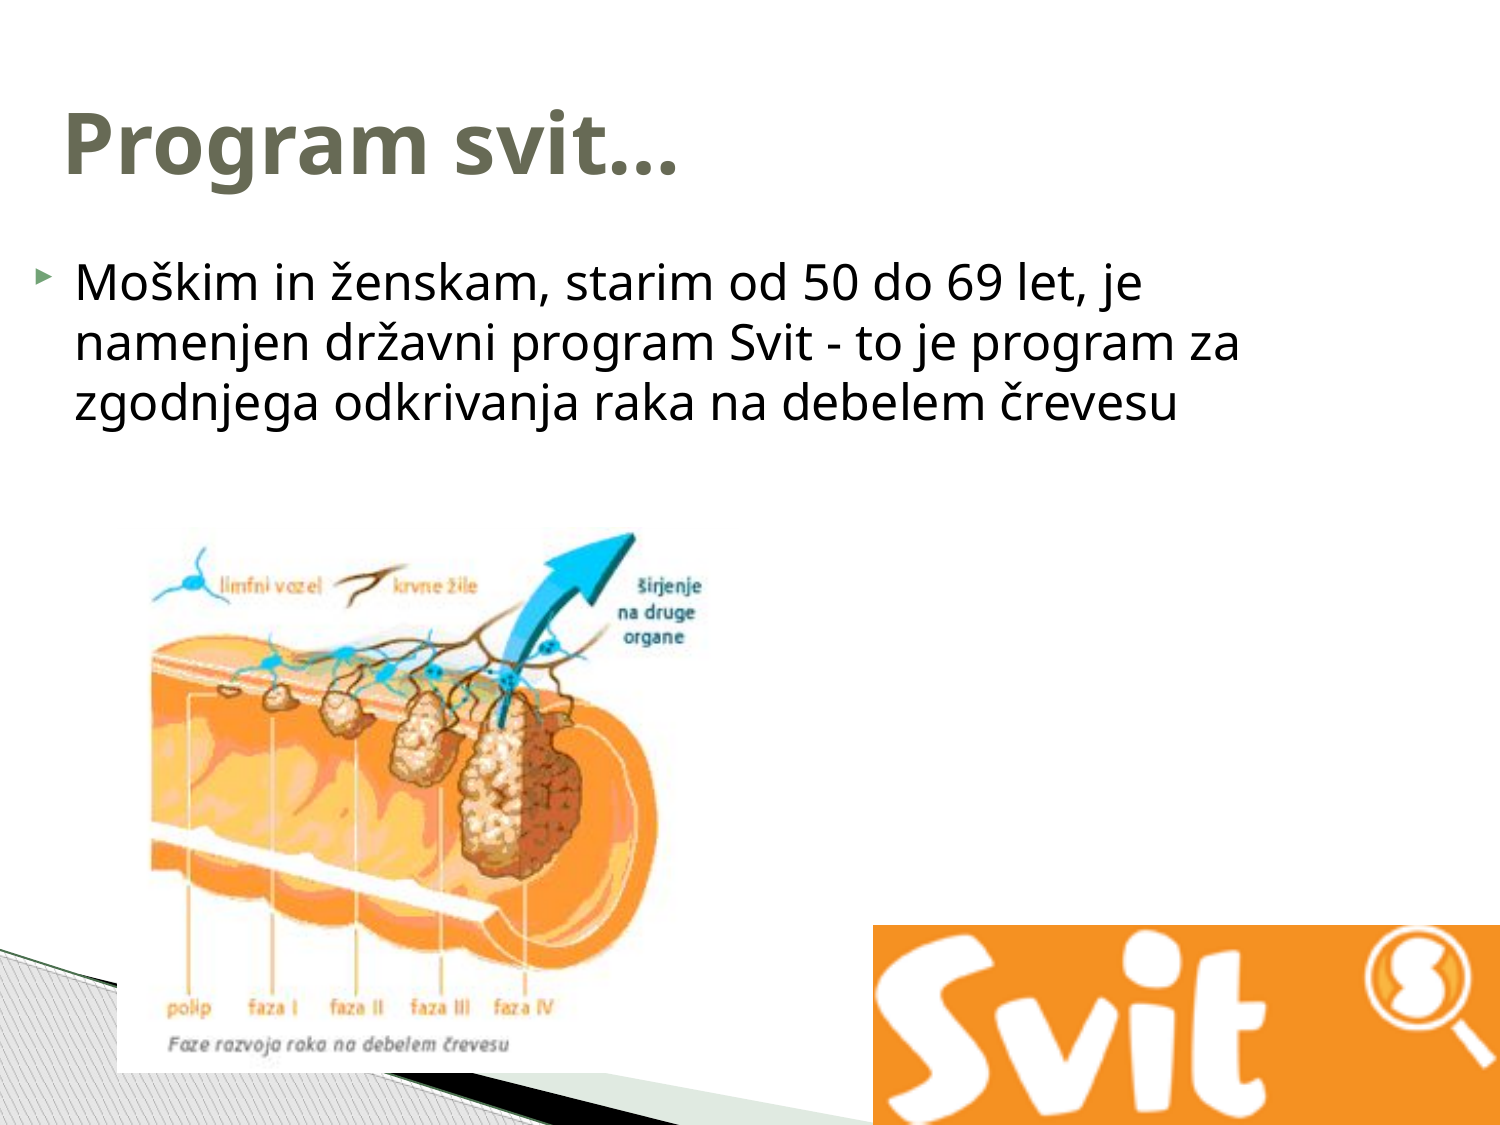

Program svit…
# Moškim in ženskam, starim od 50 do 69 let, je namenjen državni program Svit - to je program za zgodnjega odkrivanja raka na debelem črevesu